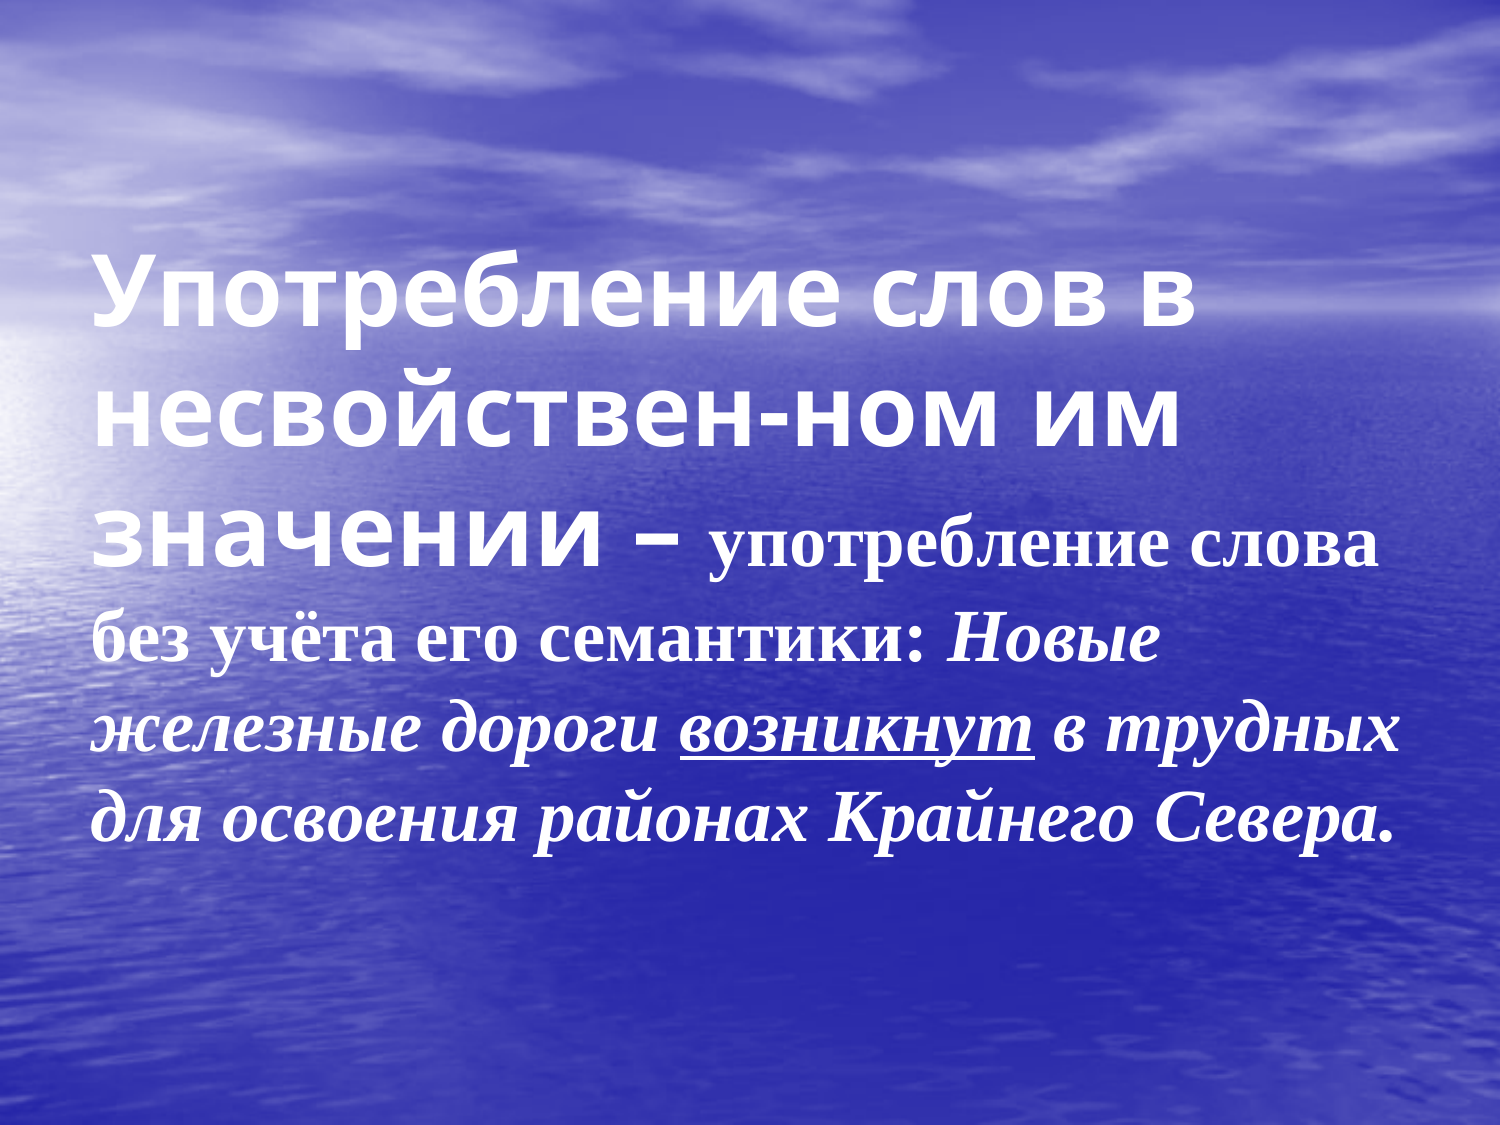

# Употребление слов в несвойствен-ном им значении – употребление слова без учёта его семантики: Новые железные дороги возникнут в трудных для освоения районах Крайнего Севера.